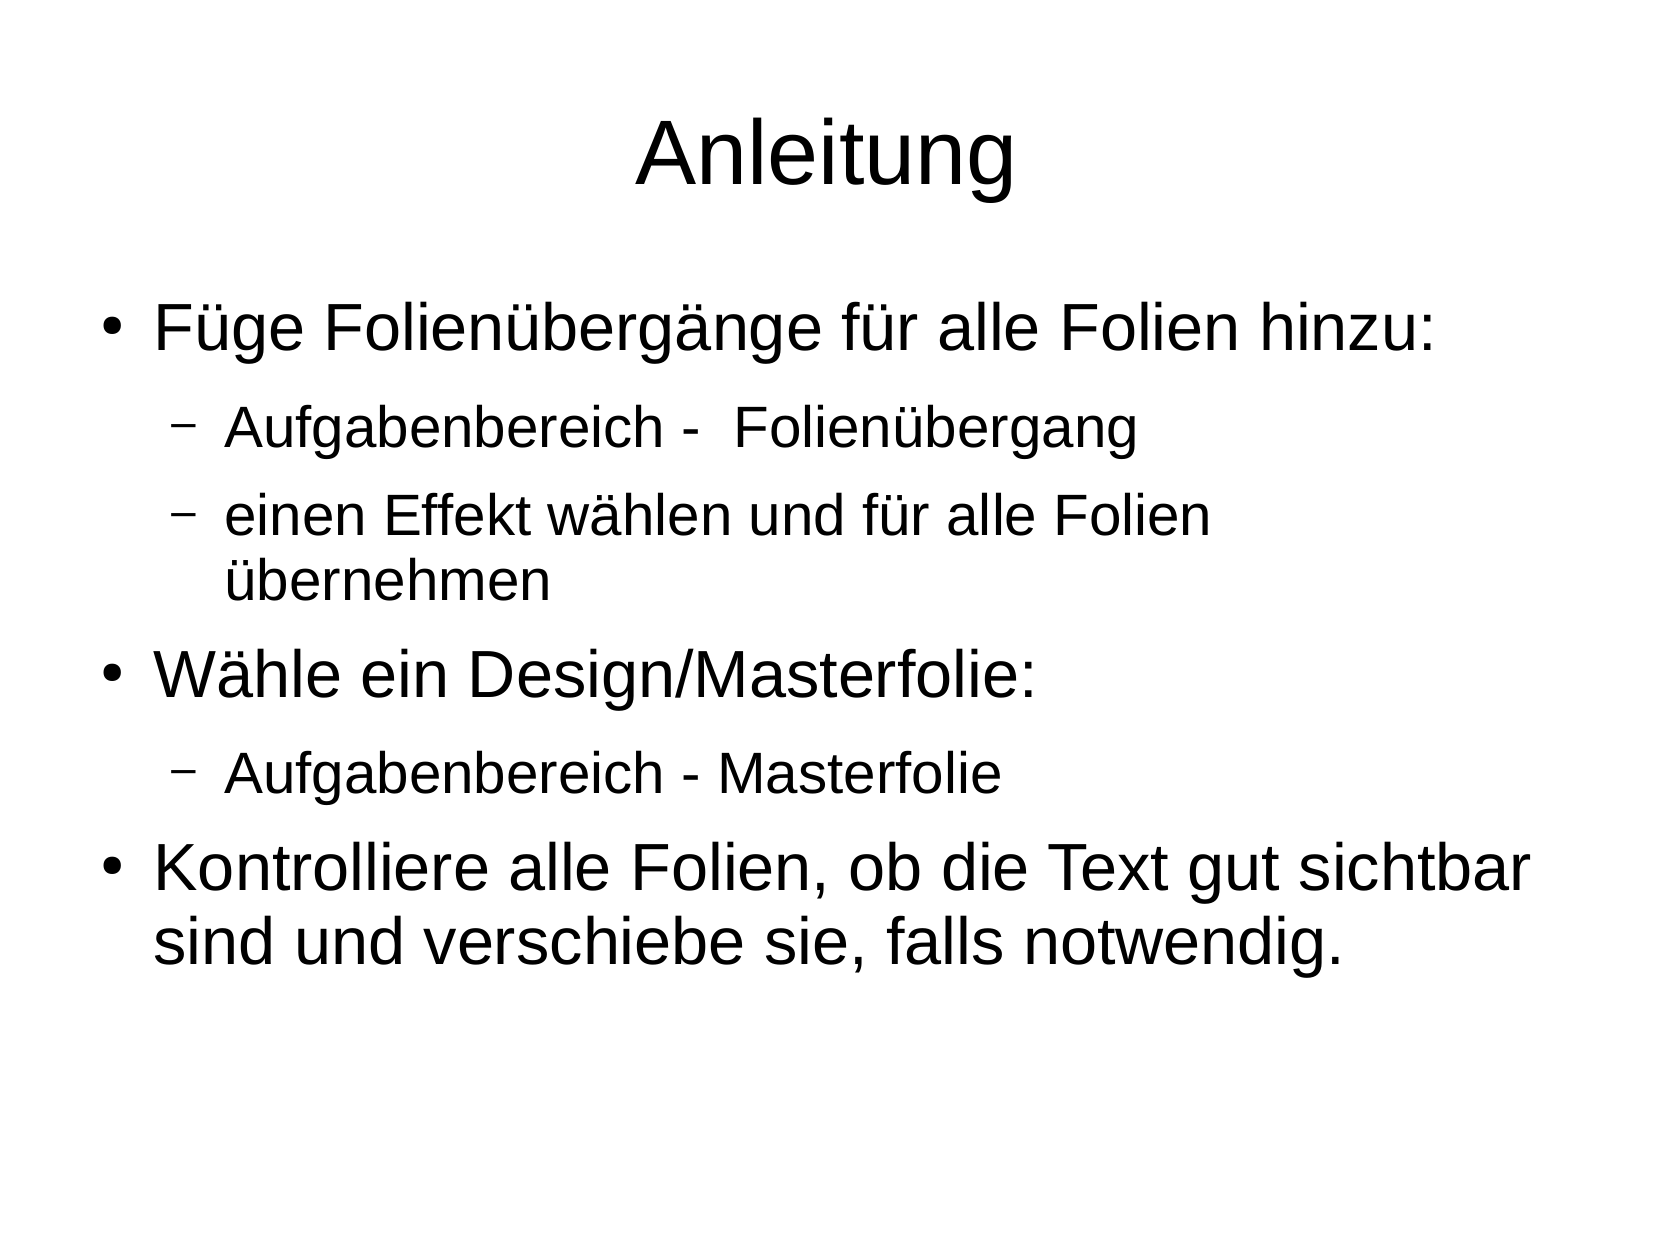

# Anleitung
Füge Folienübergänge für alle Folien hinzu:
Aufgabenbereich - Folienübergang
einen Effekt wählen und für alle Folien übernehmen
Wähle ein Design/Masterfolie:
Aufgabenbereich - Masterfolie
Kontrolliere alle Folien, ob die Text gut sichtbar sind und verschiebe sie, falls notwendig.